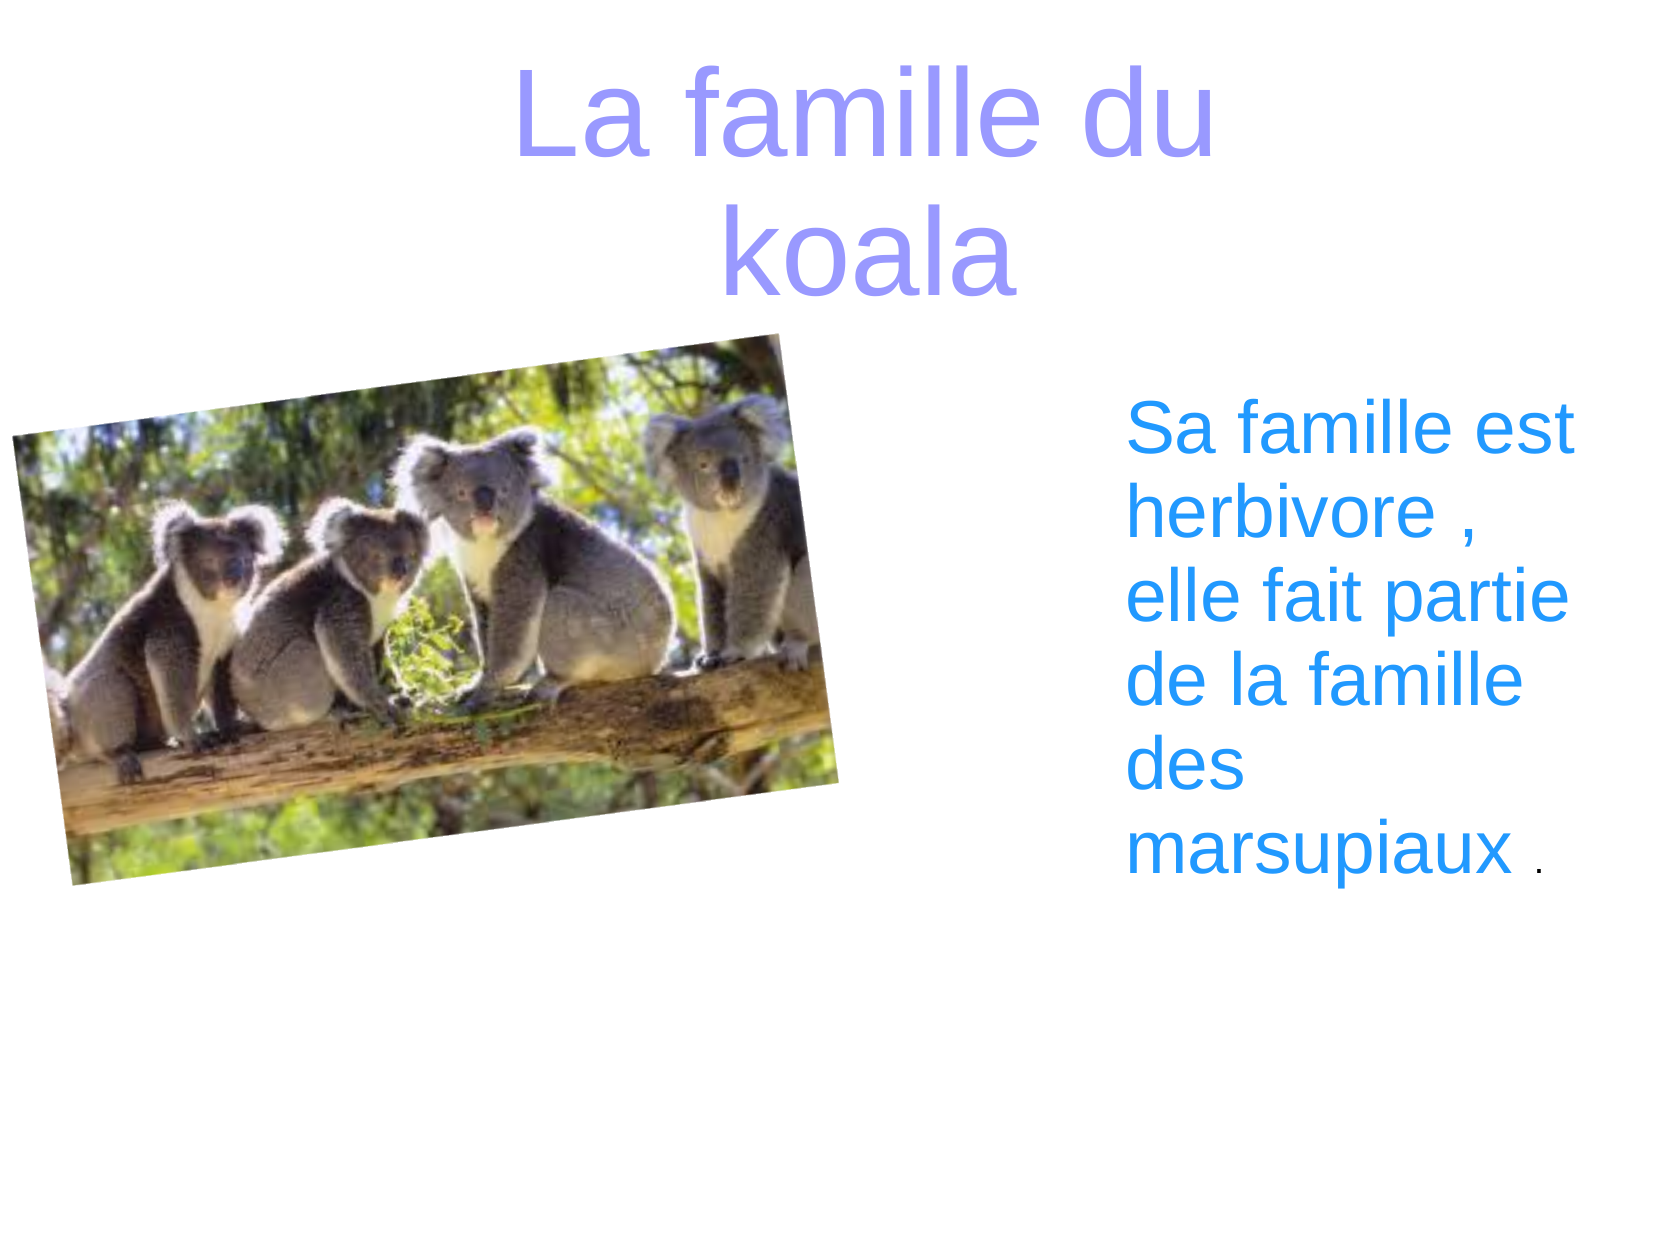

La famille du koala
Sa famille est herbivore , elle fait partie de la famille des marsupiaux .